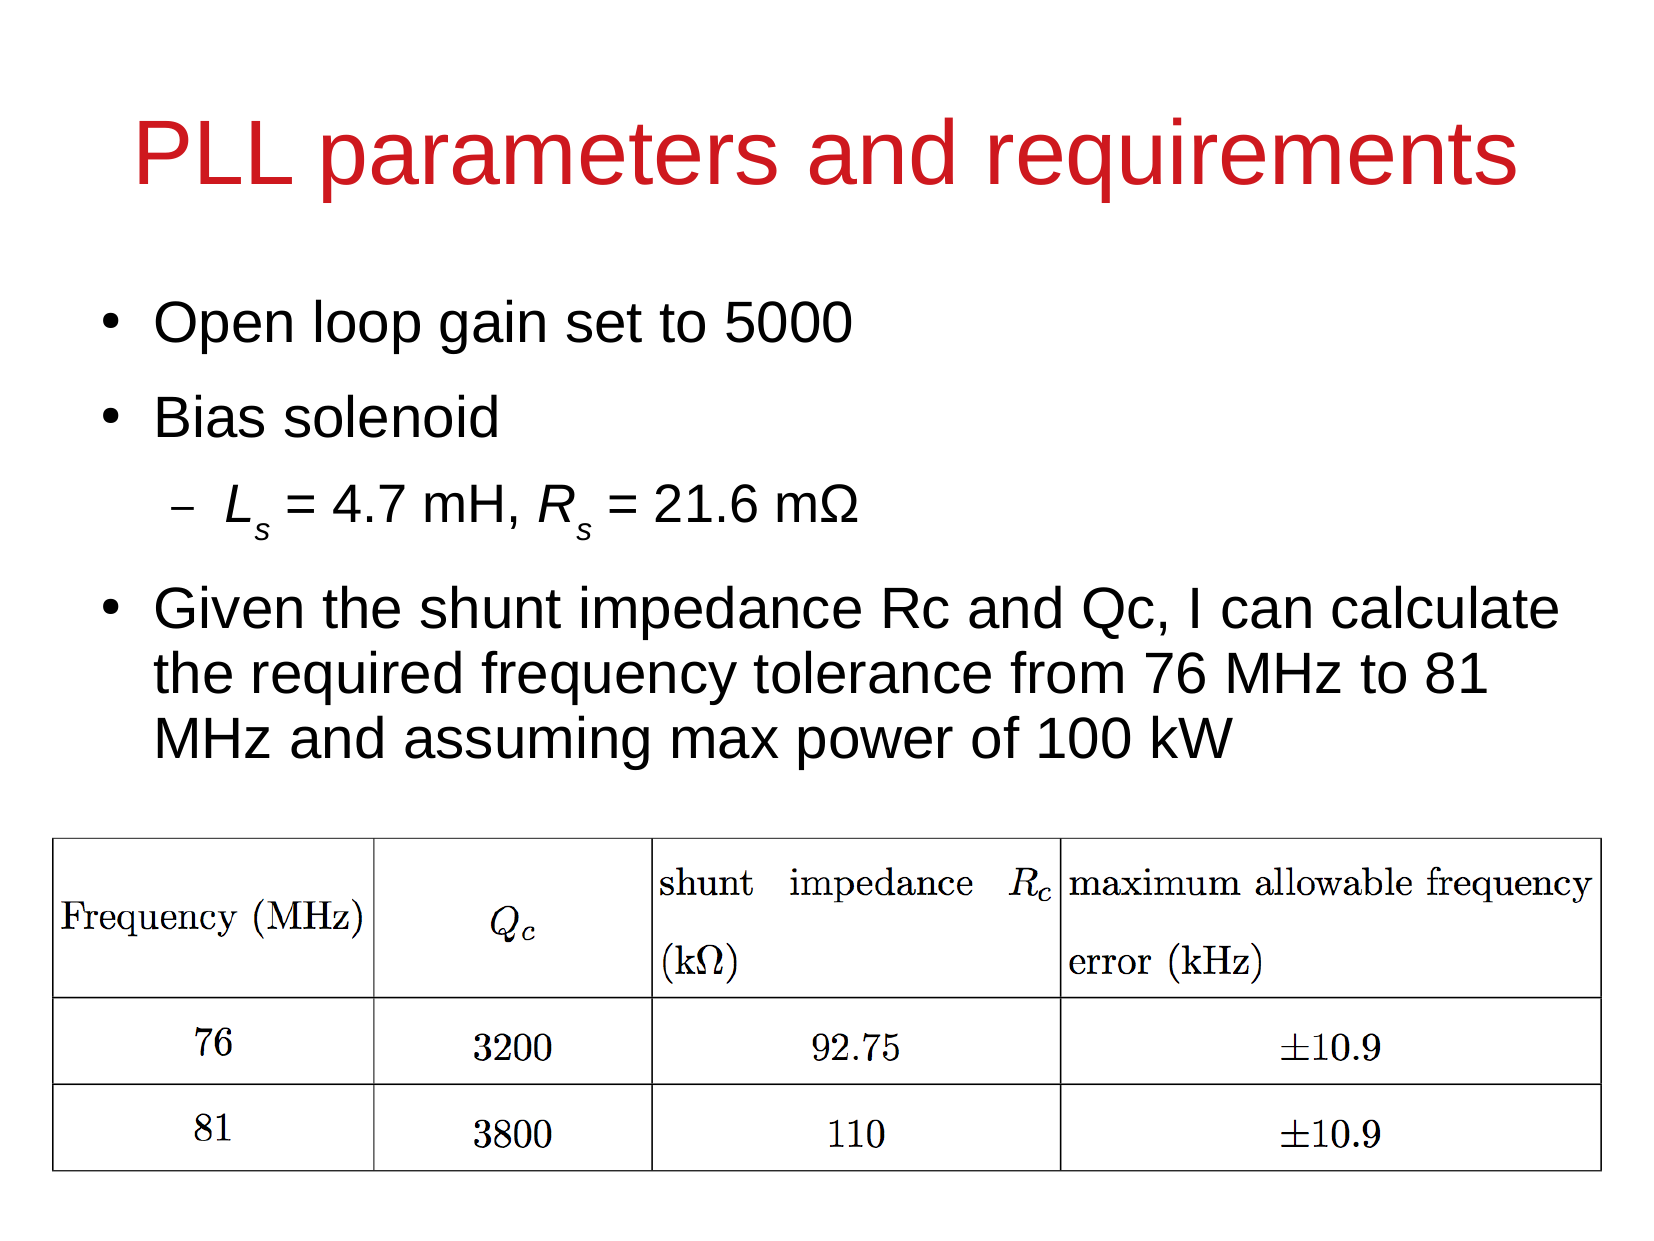

# PLL parameters and requirements
Open loop gain set to 5000
Bias solenoid
Ls = 4.7 mH, Rs = 21.6 mΩ
Given the shunt impedance Rc and Qc, I can calculate the required frequency tolerance from 76 MHz to 81 MHz and assuming max power of 100 kW